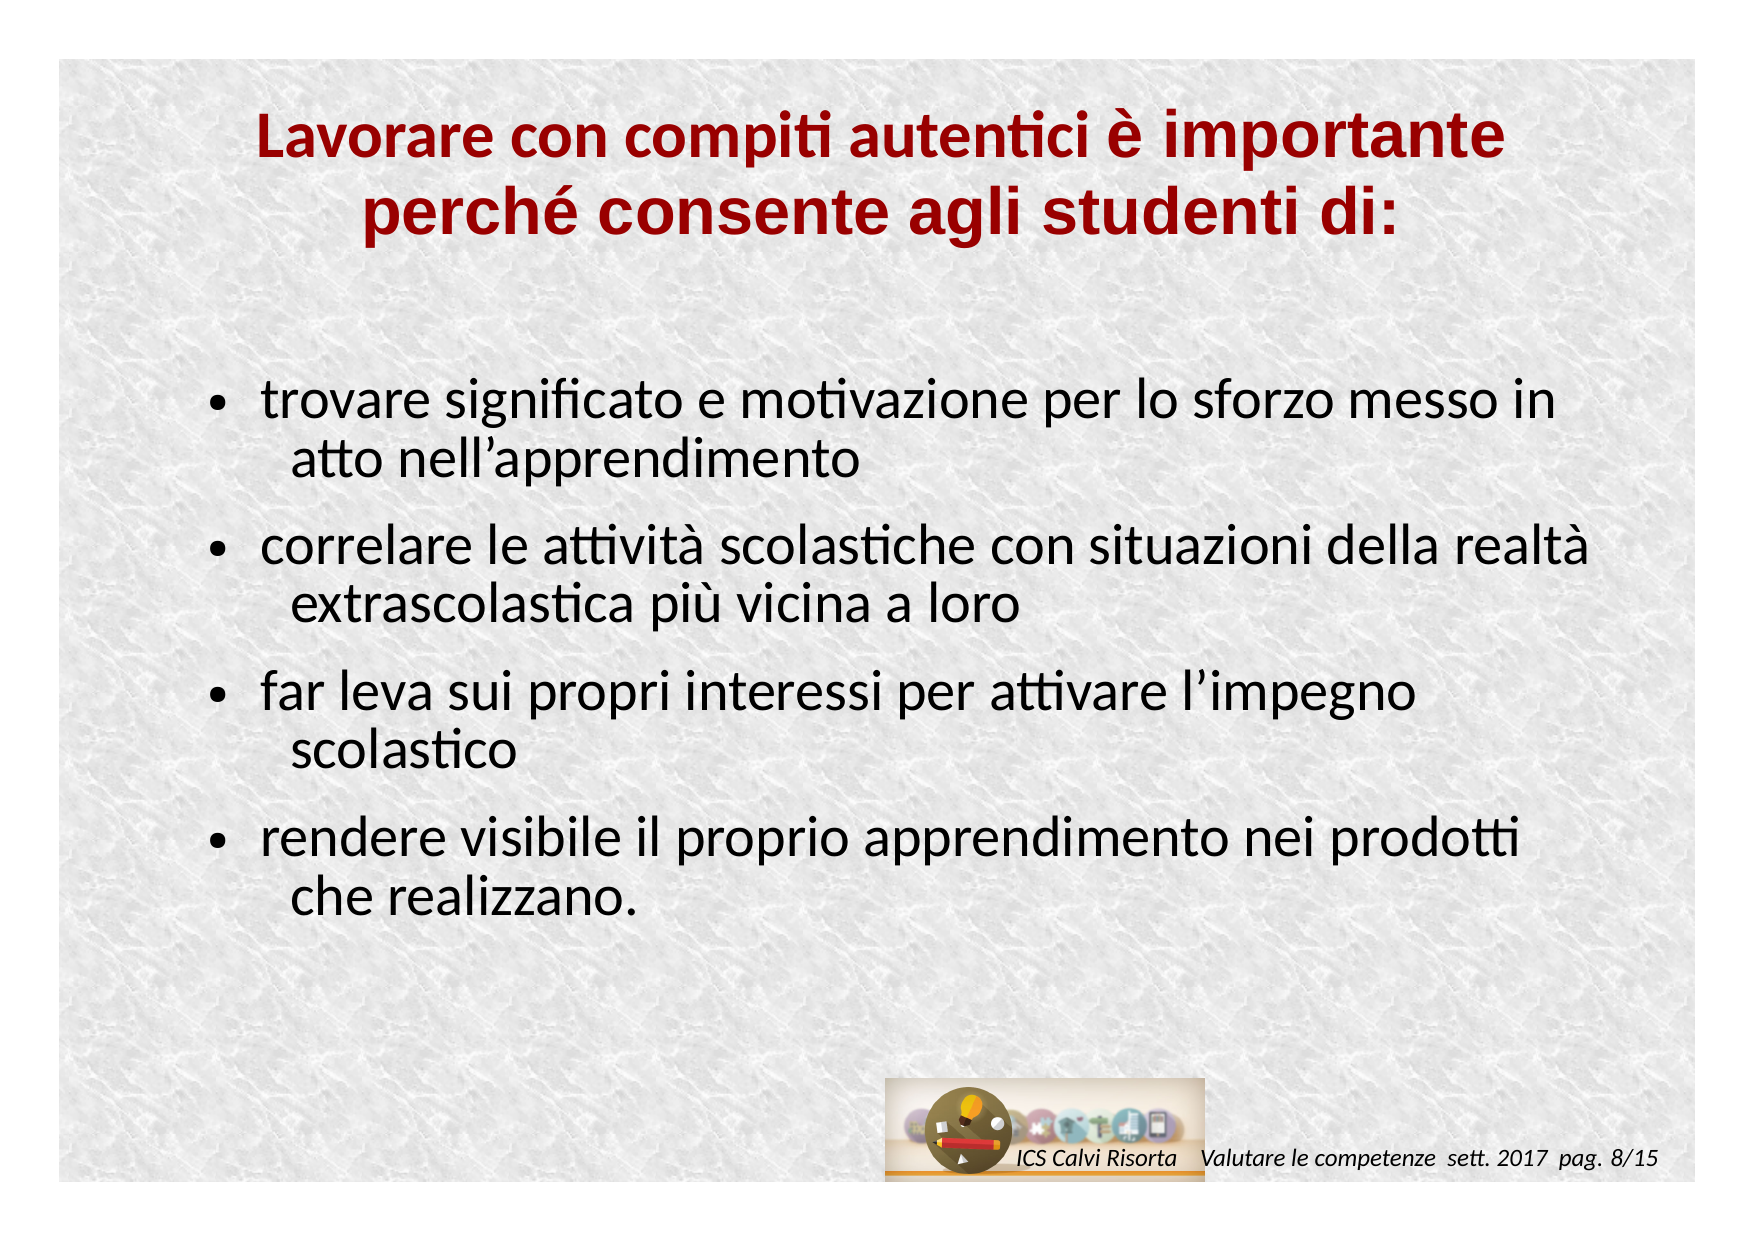

Lavorare con compiti autentici è importante perché consente agli studenti di:
trovare significato e motivazione per lo sforzo messo in atto nell’apprendimento
correlare le attività scolastiche con situazioni della realtà extrascolastica più vicina a loro
far leva sui propri interessi per attivare l’impegno scolastico
rendere visibile il proprio apprendimento nei prodotti che realizzano.
#
ICS Calvi Risorta Valutre le competenze - sett. 2017
8